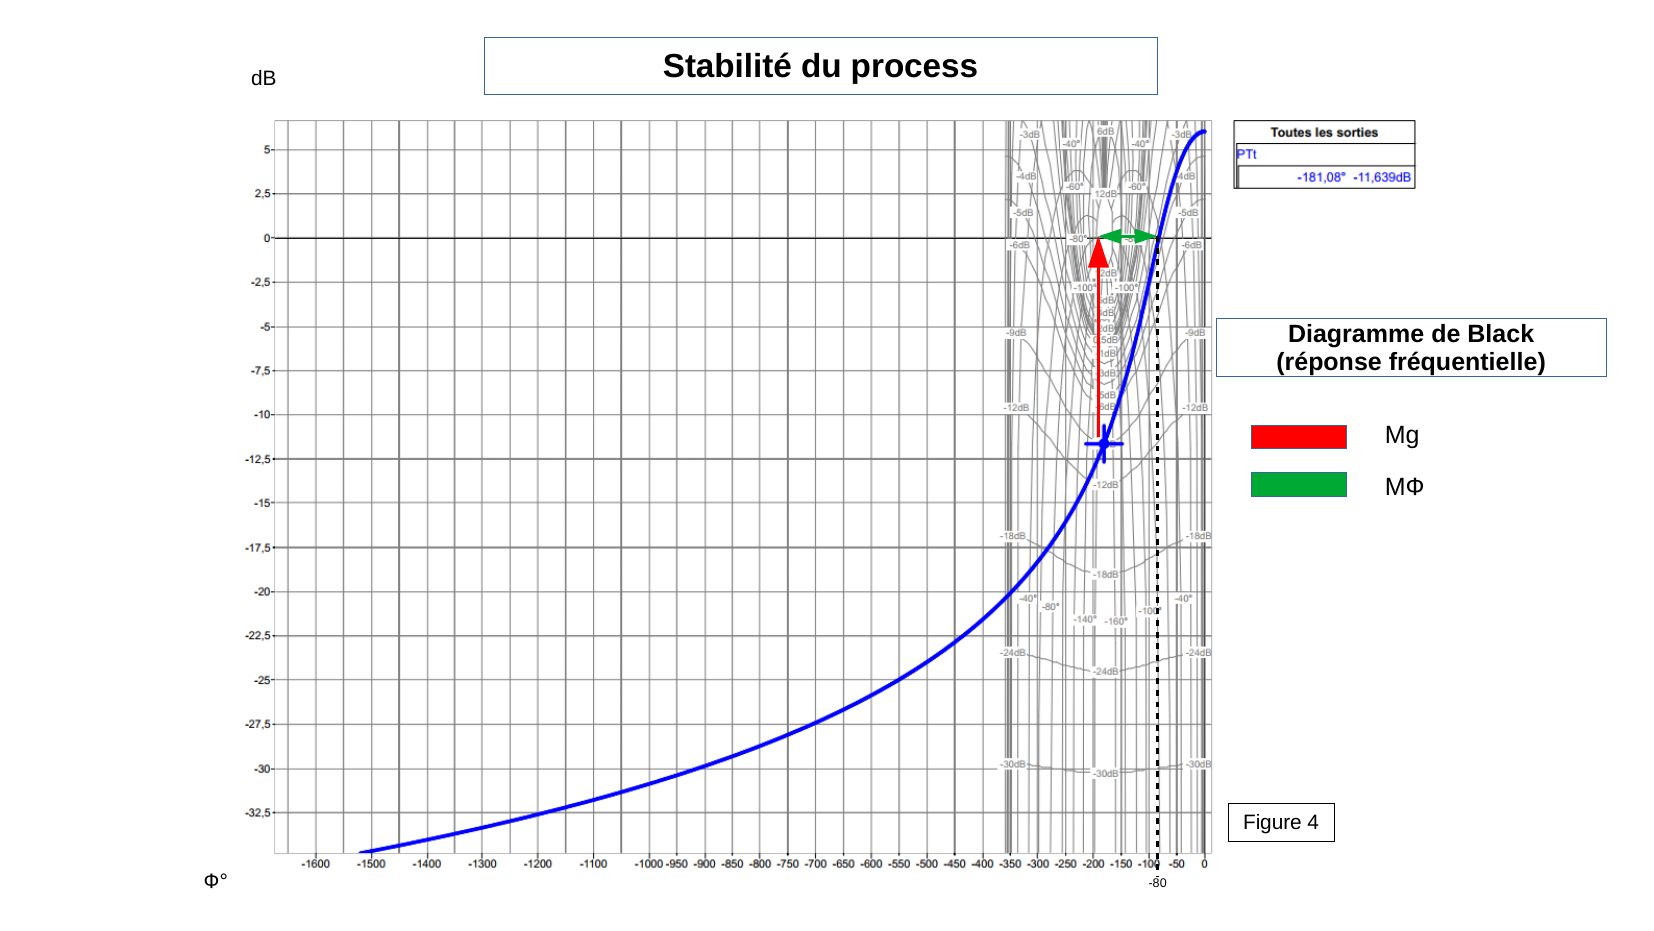

# Stabilité du process
dB
Diagramme de Black
(réponse fréquentielle)
Mg
MФ
Figure 4
Ф°
-80